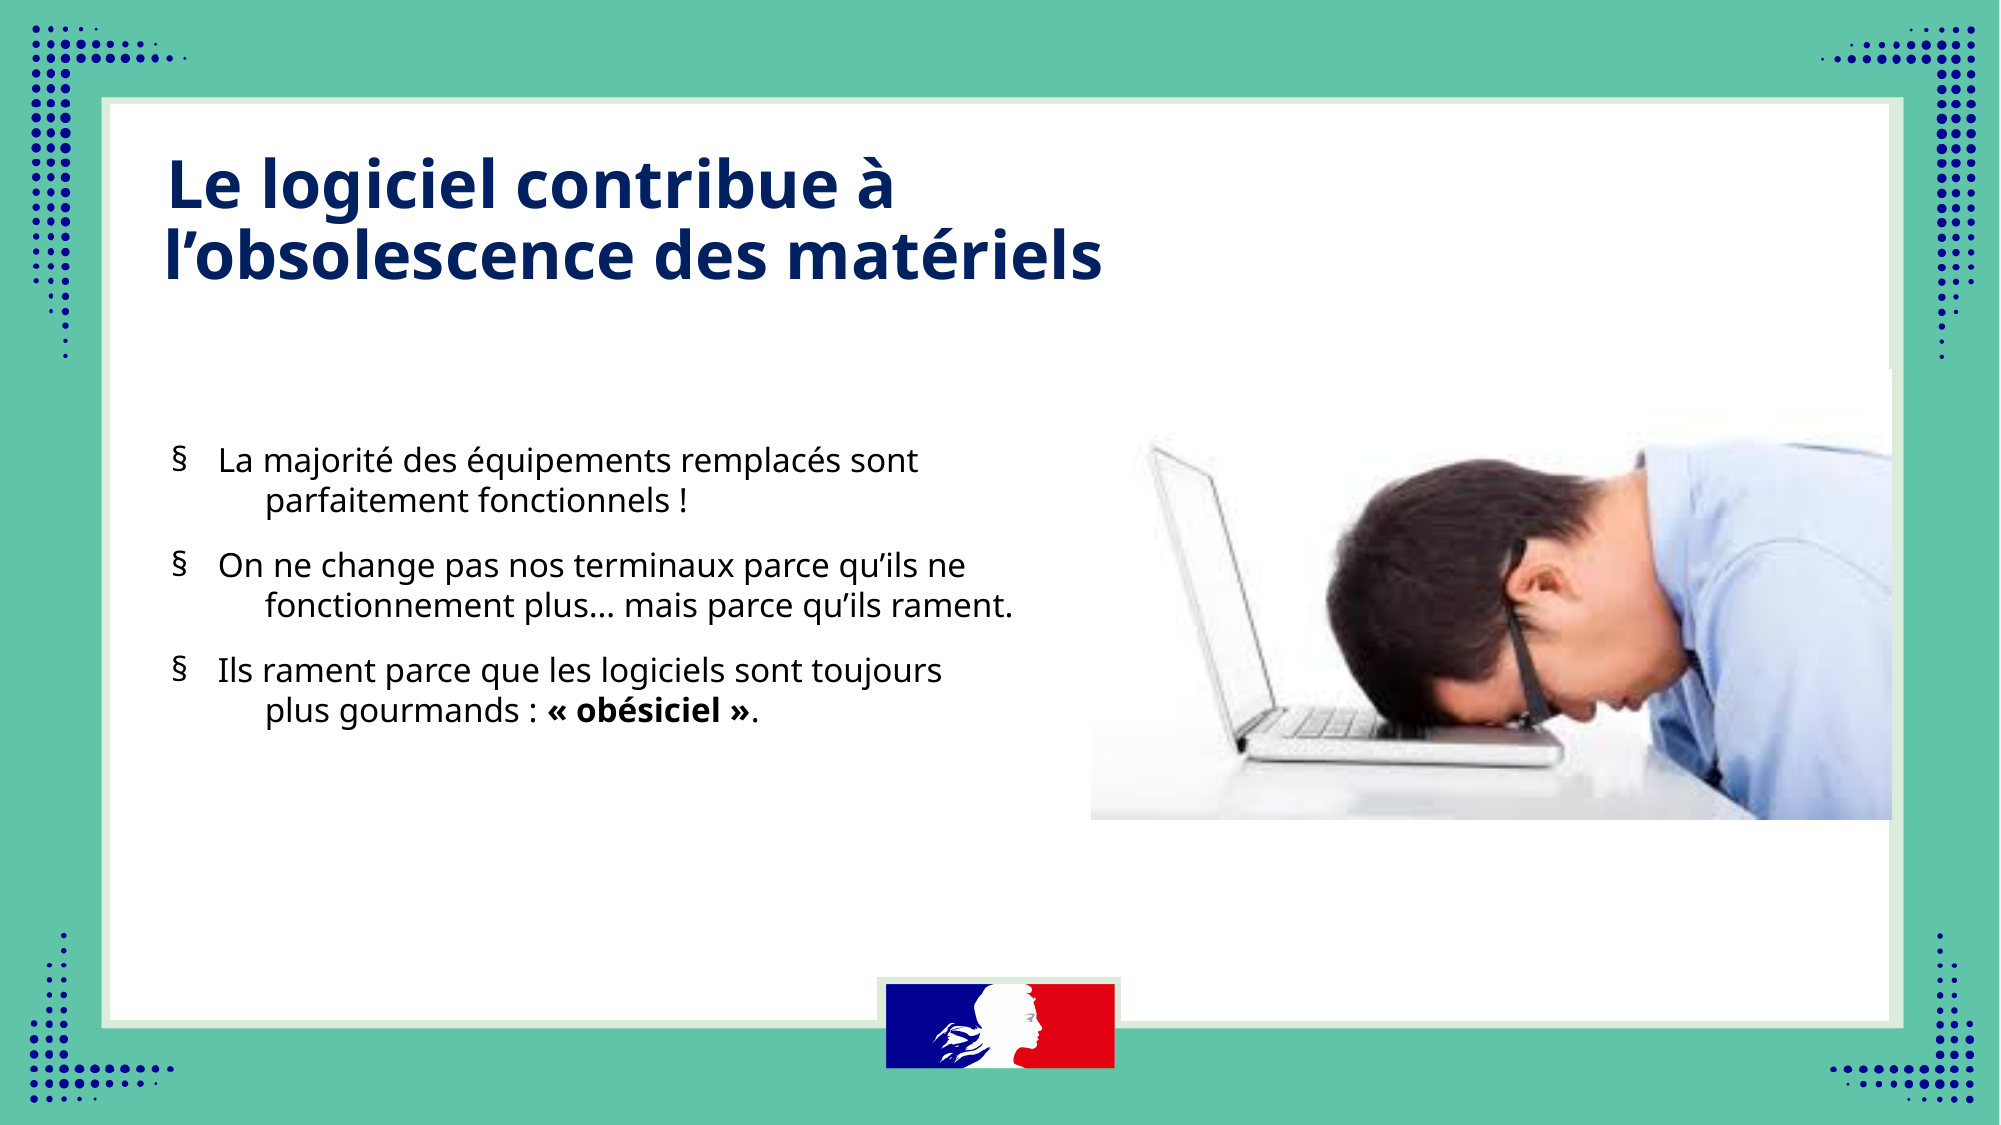

Le logiciel contribue à l’obsolescence des matériels
La majorité des équipements remplacés sont parfaitement fonctionnels !
On ne change pas nos terminaux parce qu’ils ne fonctionnement plus… mais parce qu’ils rament.
Ils rament parce que les logiciels sont toujours plus gourmands : « obésiciel ».